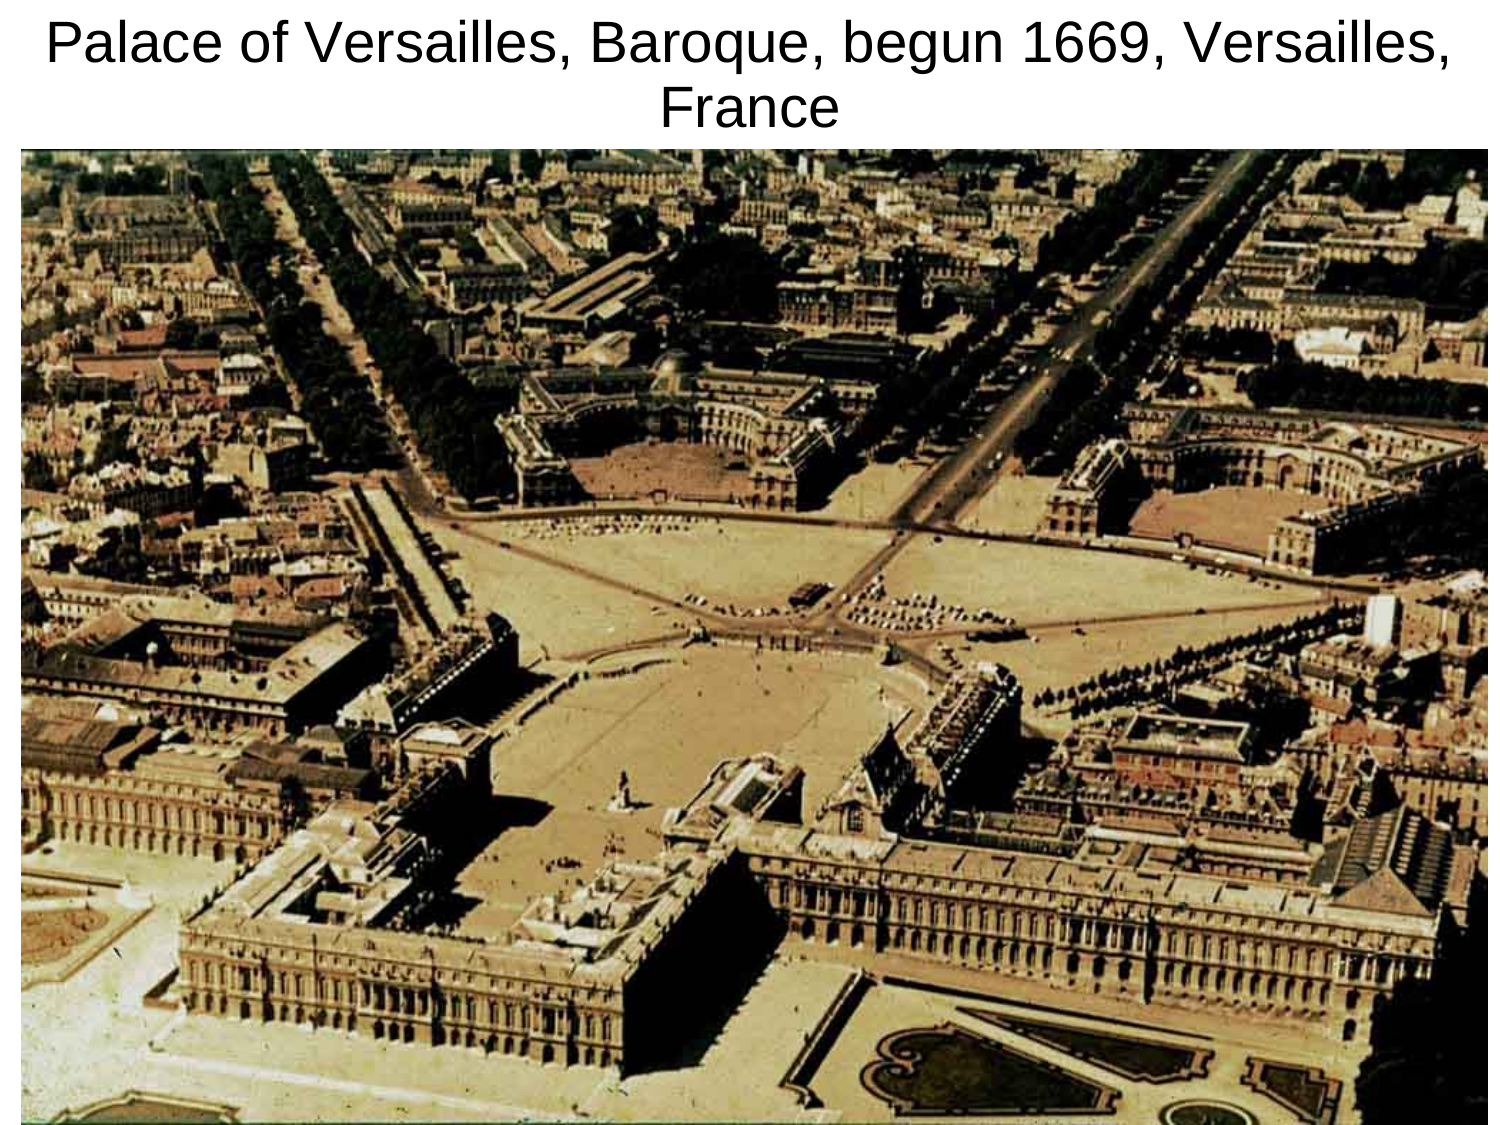

# Palace of Versailles, Baroque, begun 1669, Versailles, France